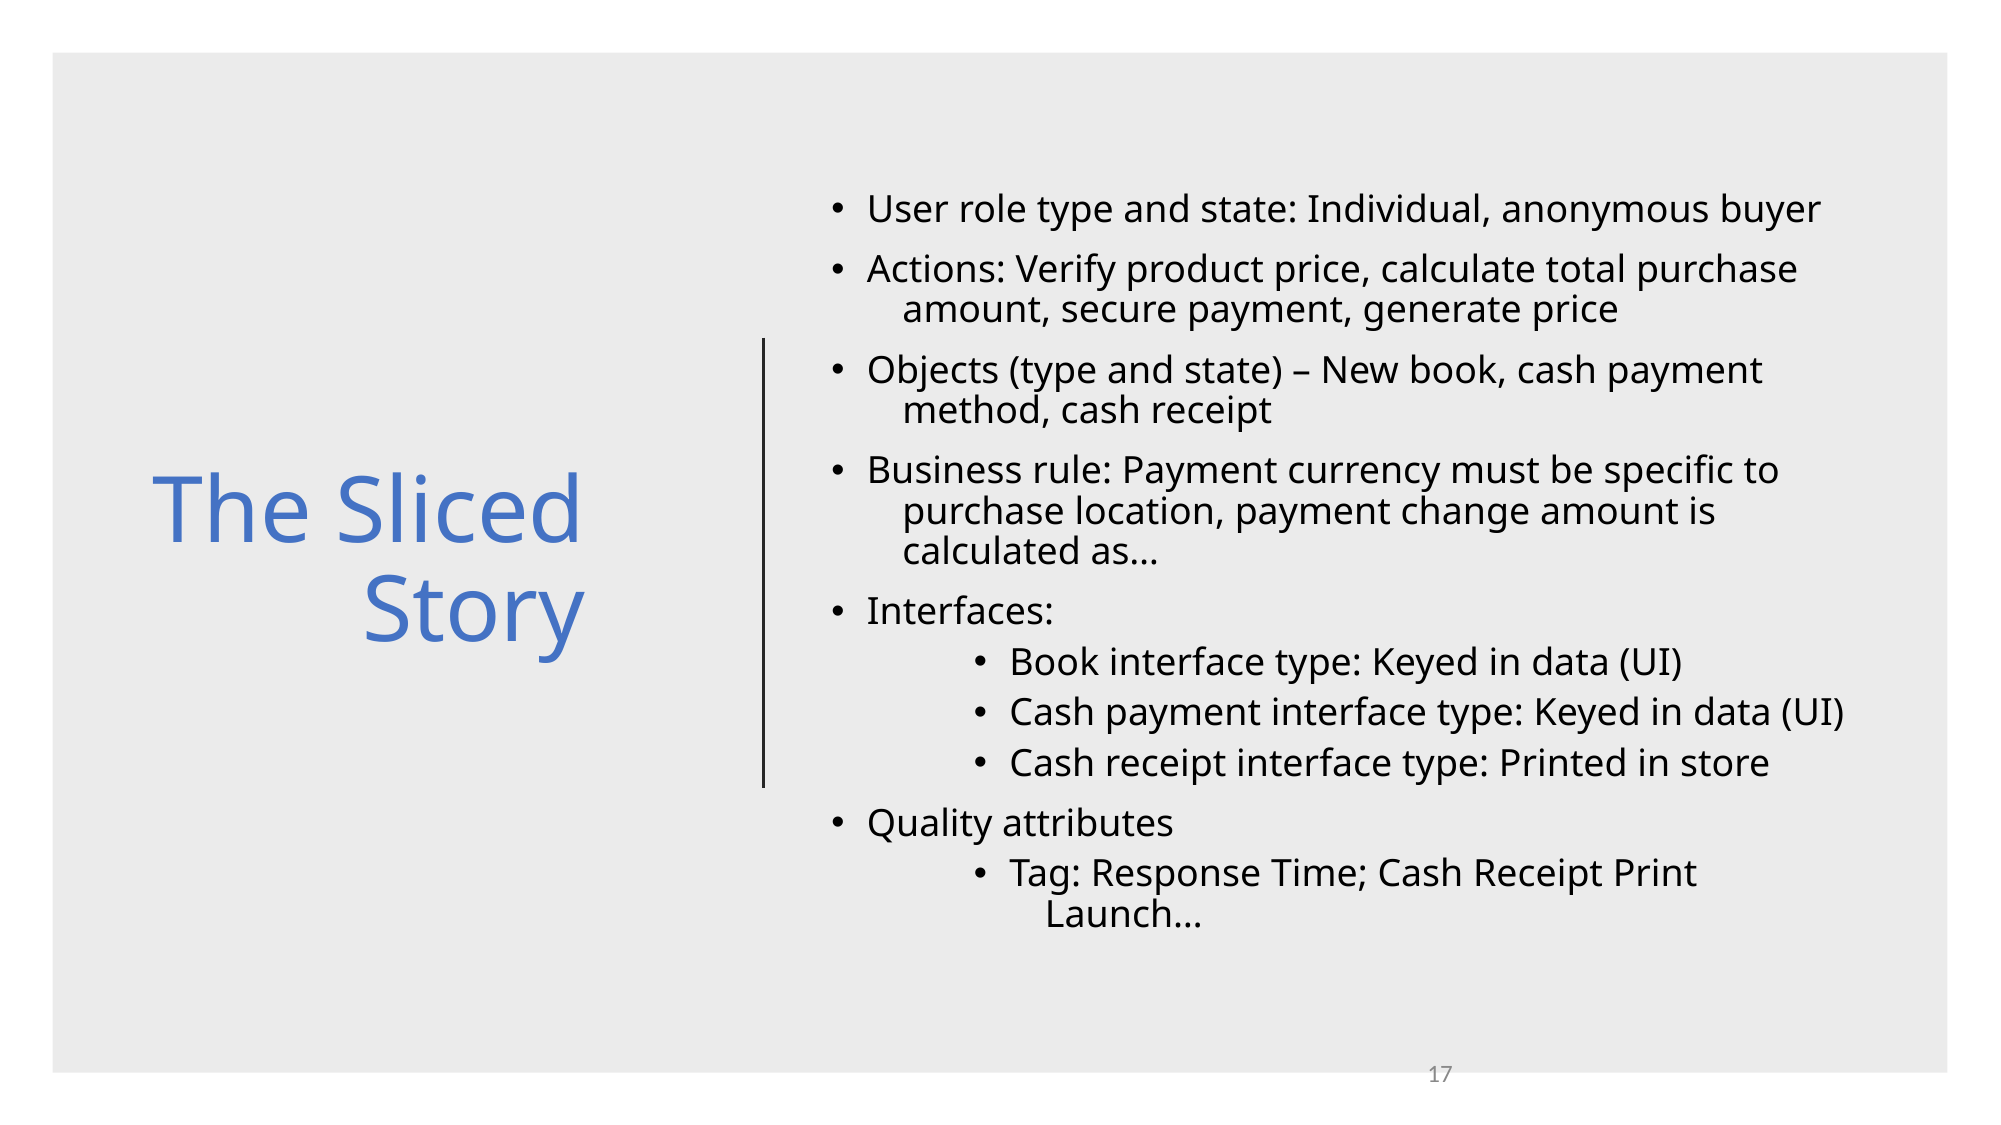

# The Sliced Story
User role type and state: Individual, anonymous buyer
Actions: Verify product price, calculate total purchase amount, secure payment, generate price
Objects (type and state) – New book, cash payment method, cash receipt
Business rule: Payment currency must be specific to purchase location, payment change amount is calculated as…
Interfaces:
Book interface type: Keyed in data (UI)
Cash payment interface type: Keyed in data (UI)
Cash receipt interface type: Printed in store
Quality attributes
Tag: Response Time; Cash Receipt Print Launch…